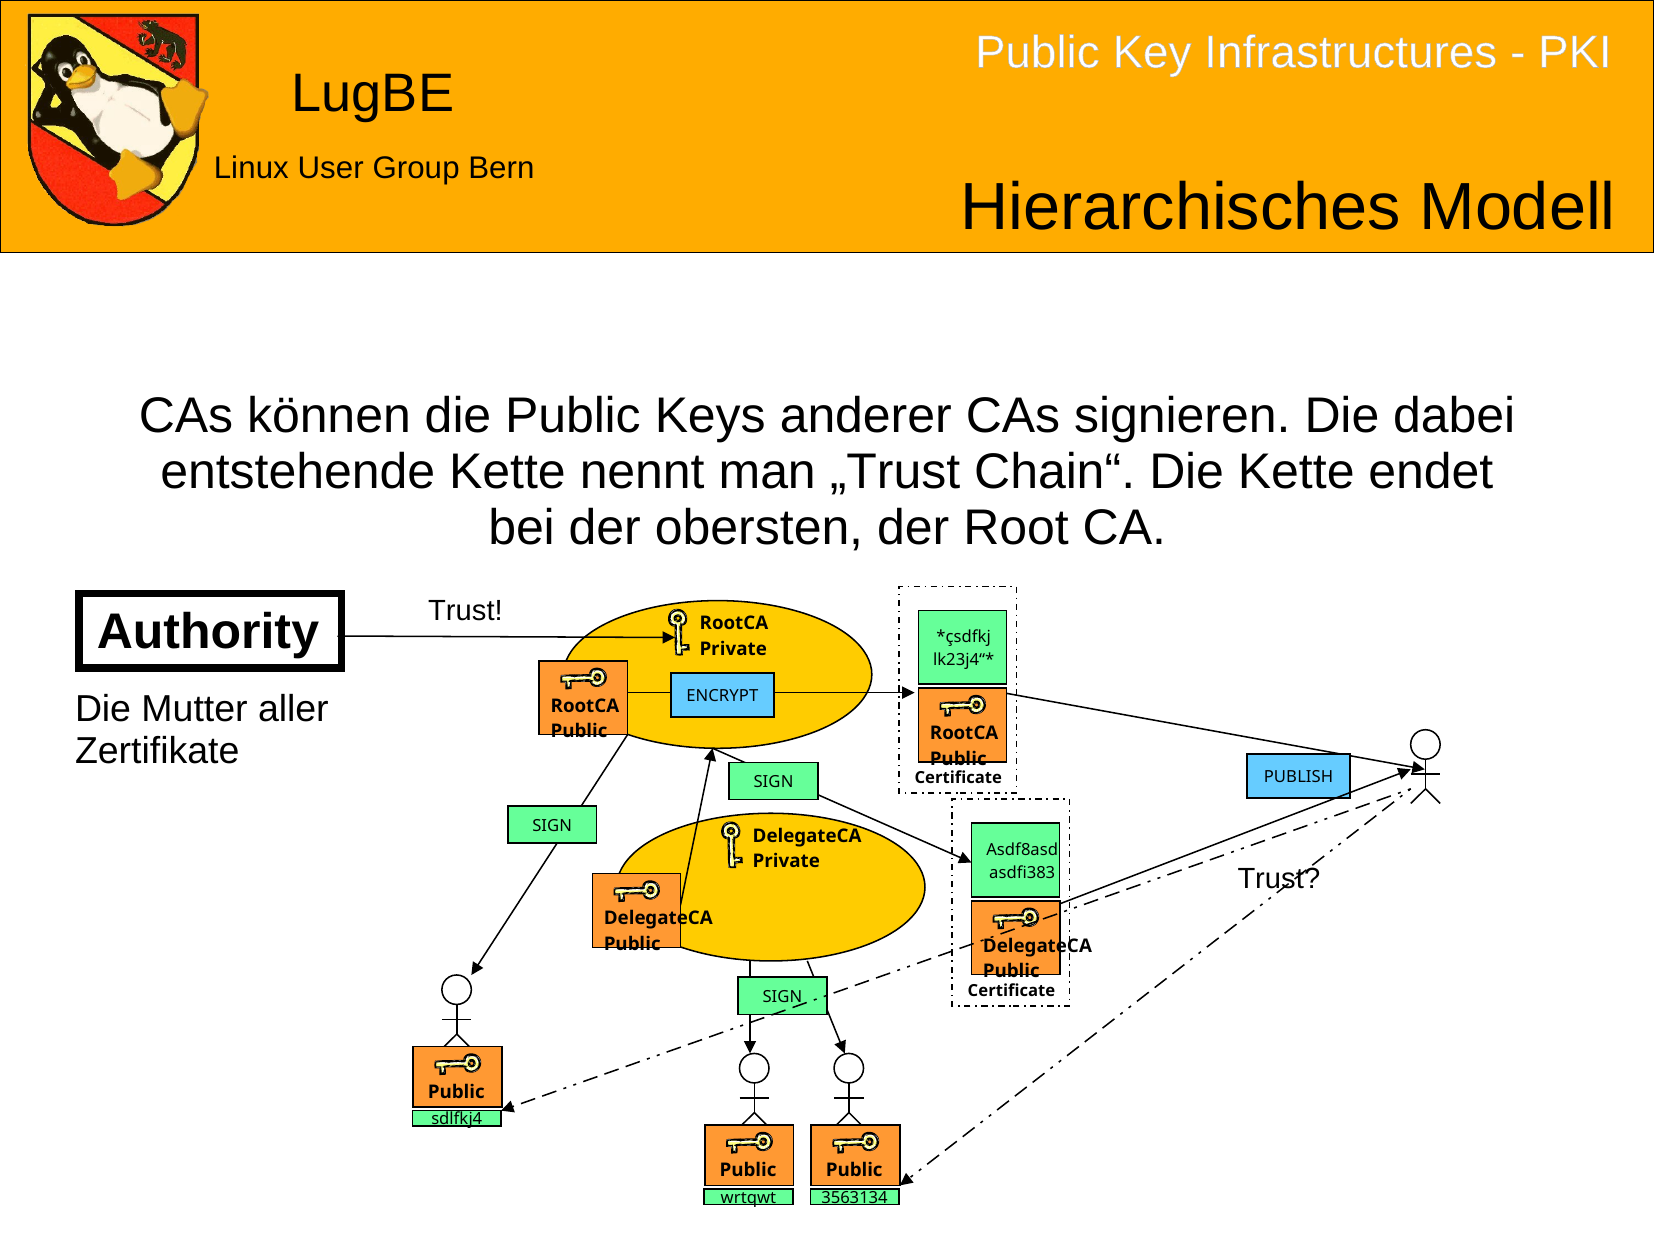

# Hierarchisches Modell
CAs können die Public Keys anderer CAs signieren. Die dabei entstehende Kette nennt man „Trust Chain“. Die Kette endet bei der obersten, der Root CA.
*çsdfkj
lk23j4“*
Certificate
RootCA
Private
RootCA
Public
ENCRYPT
RootCA
Public
Authority
Trust!
Die Mutter aller
Zertifikate
Asdf8asd
asdfi383
Certificate
DelegateCA
Private
DelegateCA
Public
DelegateCA
Public
PUBLISH
SIGN
SIGN
Trust?
SIGN
Public
sdlfkj4
Public
Public
wrtqwt
3563134